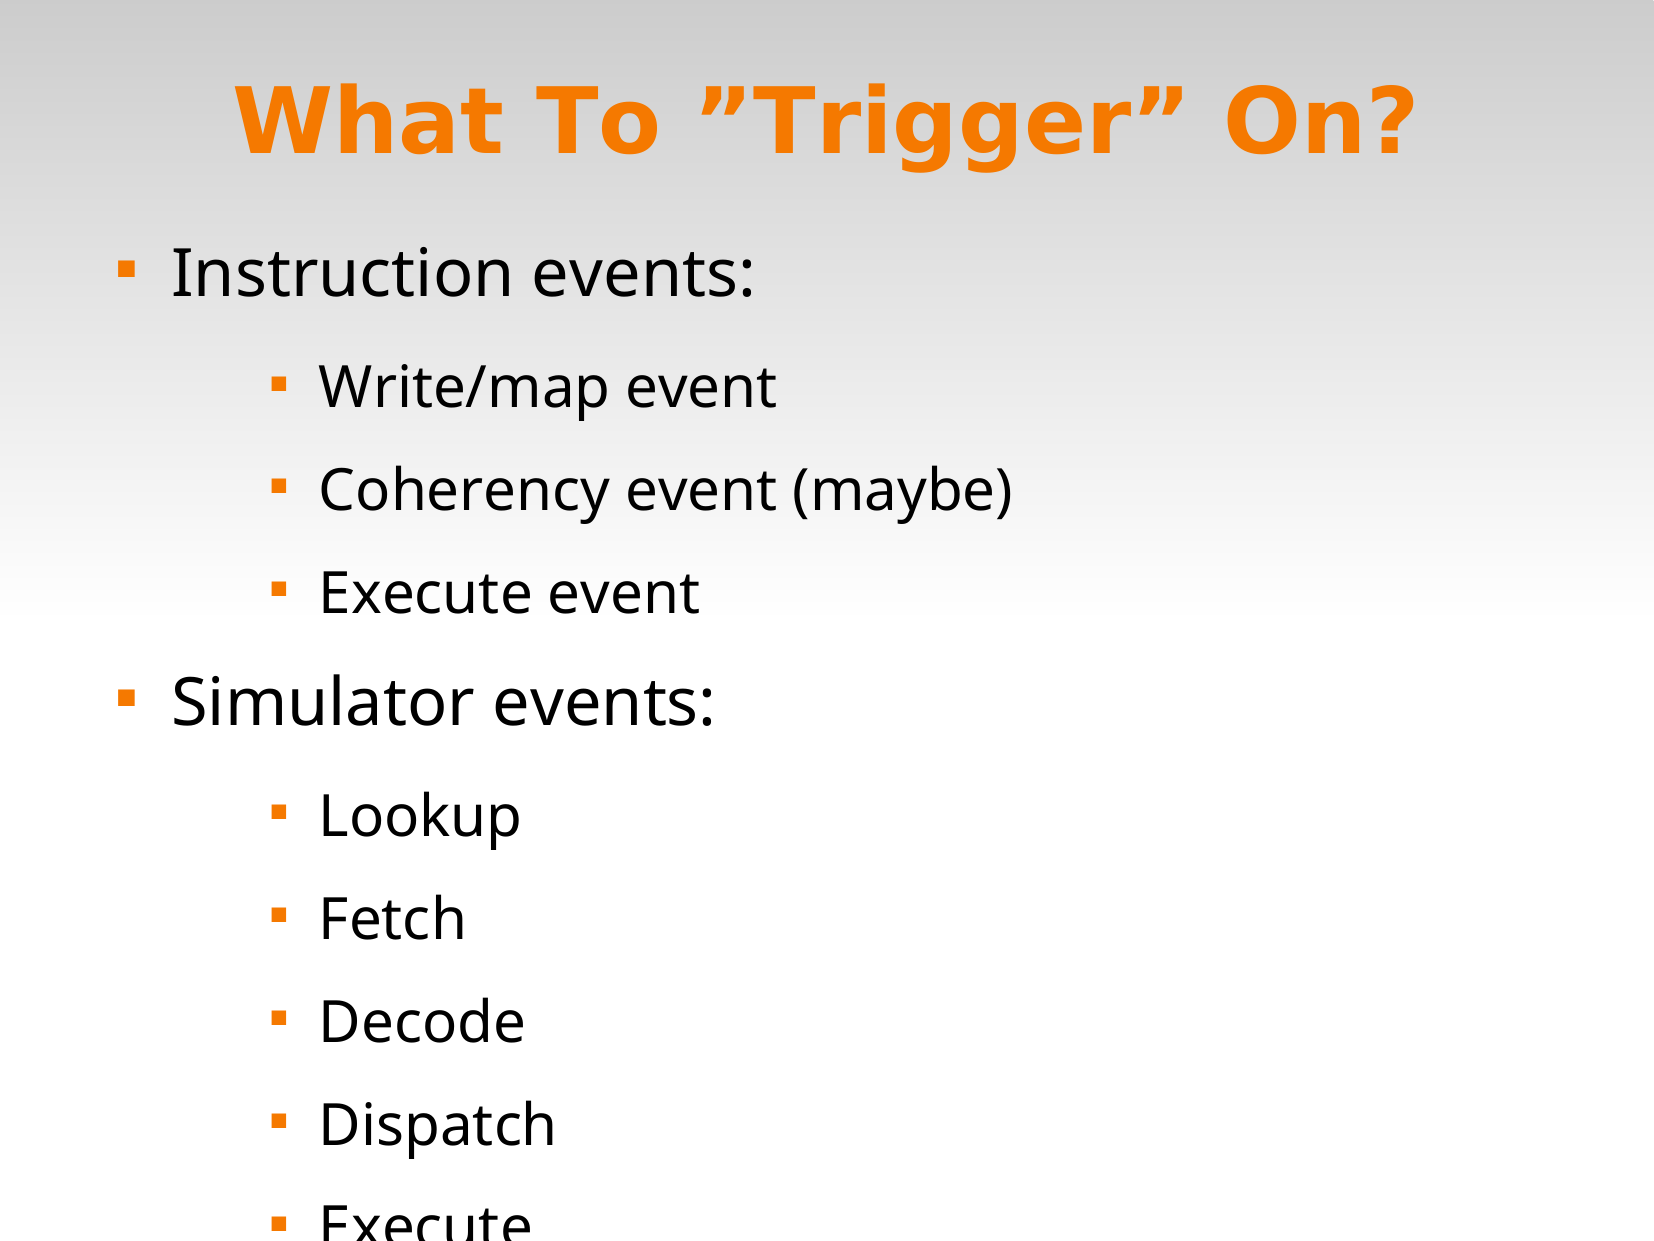

# What To ”Trigger” On?
Instruction events:
Write/map event
Coherency event (maybe)
Execute event
Simulator events:
Lookup
Fetch
Decode
Dispatch
Execute